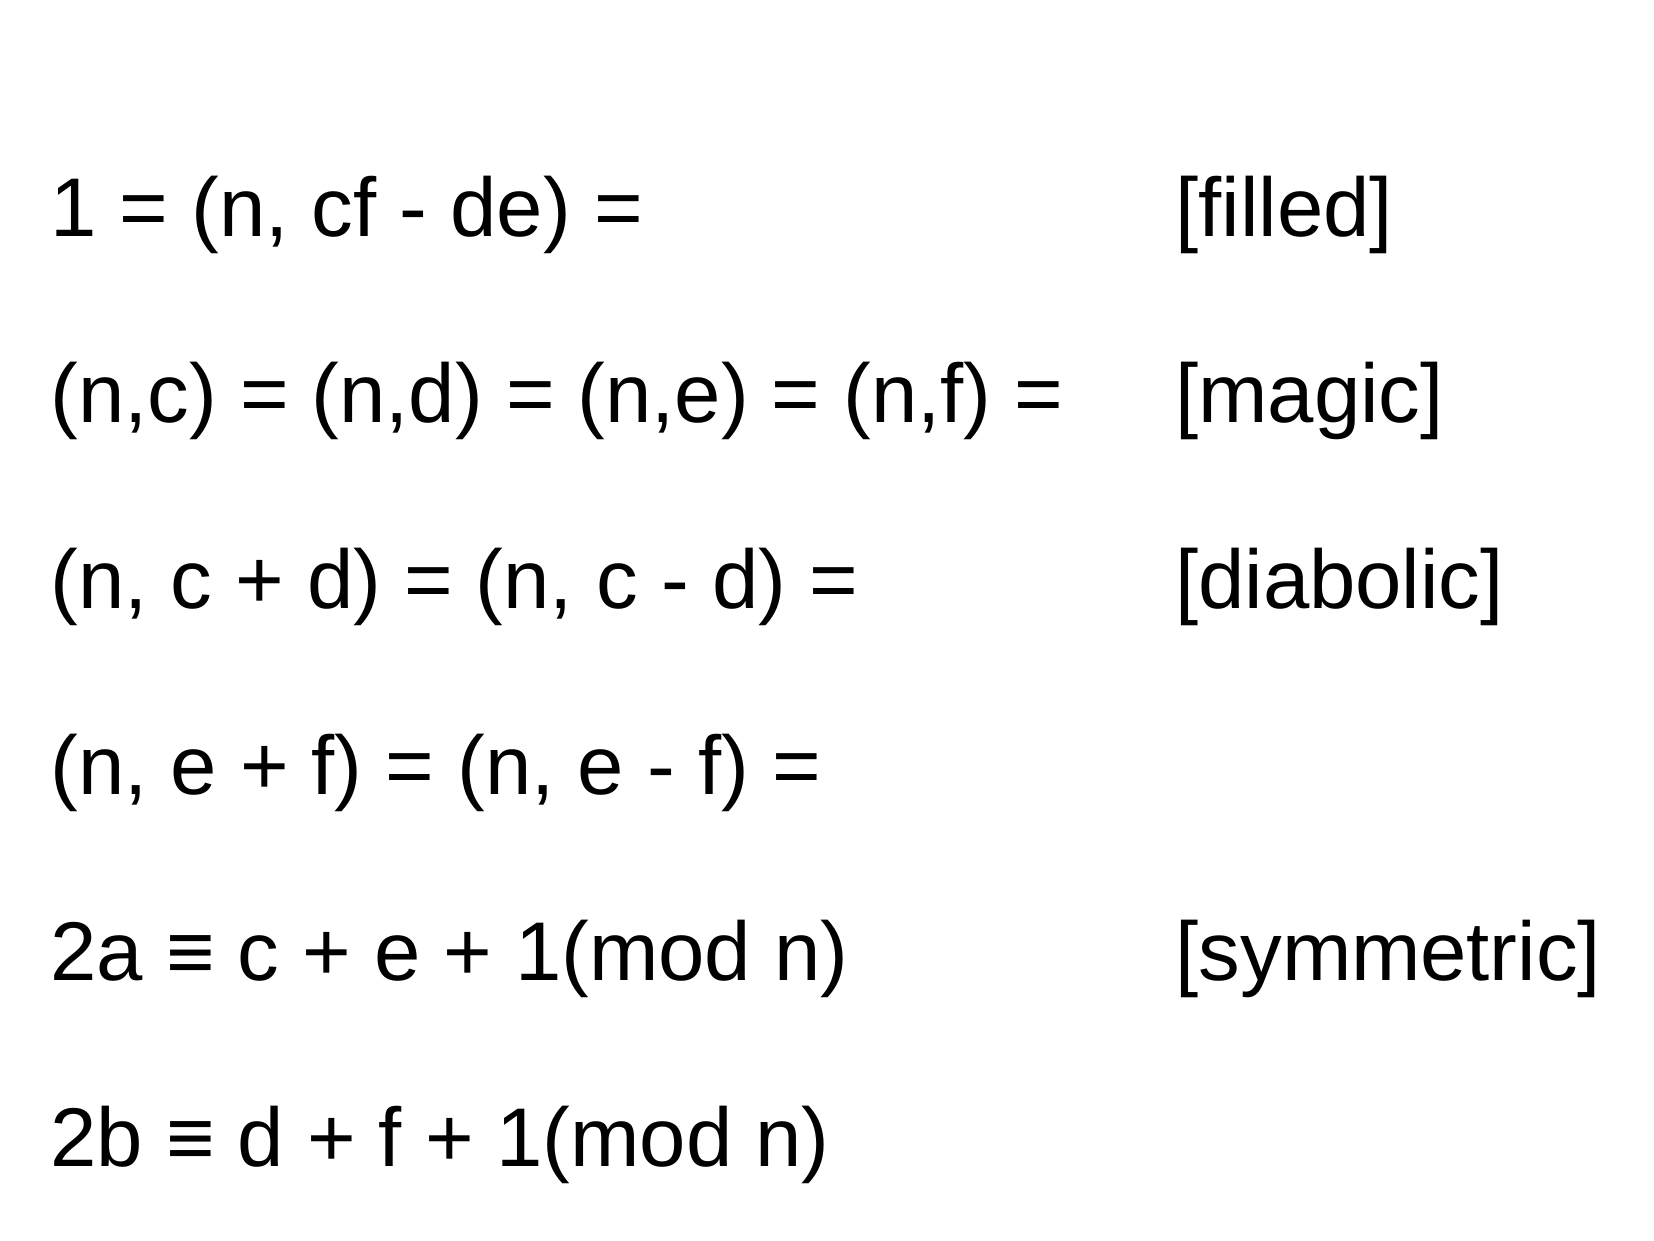

1 = (n, cf - de) = 							[filled]
(n,c) = (n,d) = (n,e) = (n,f) = 		[magic]
(n, c + d) = (n, c - d) = 				[diabolic]
(n, e + f) = (n, e - f) =
2a ≡ c + e + 1(mod n)					[symmetric]
2b ≡ d + f + 1(mod n)